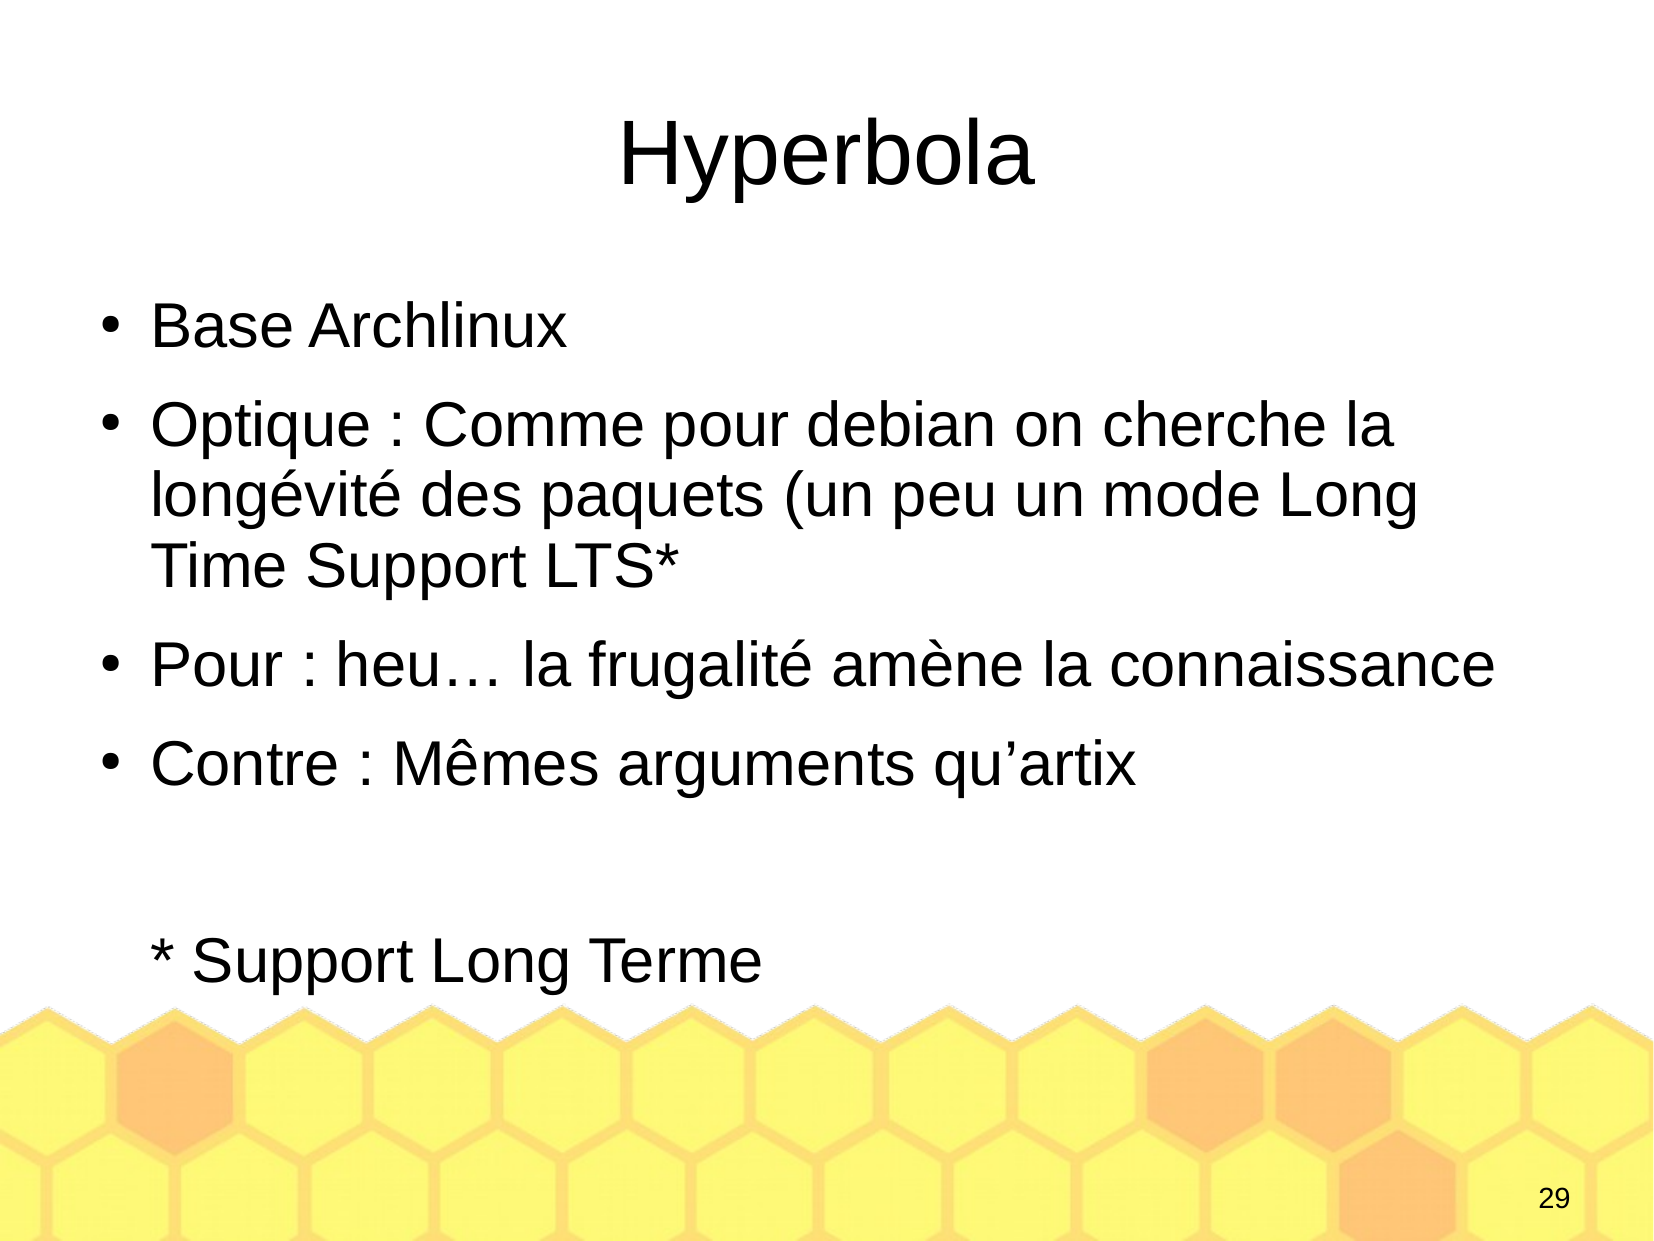

# Hyperbola
Base Archlinux
Optique : Comme pour debian on cherche la longévité des paquets (un peu un mode Long Time Support LTS*
Pour : heu… la frugalité amène la connaissance
Contre : Mêmes arguments qu’artix
* Support Long Terme
29